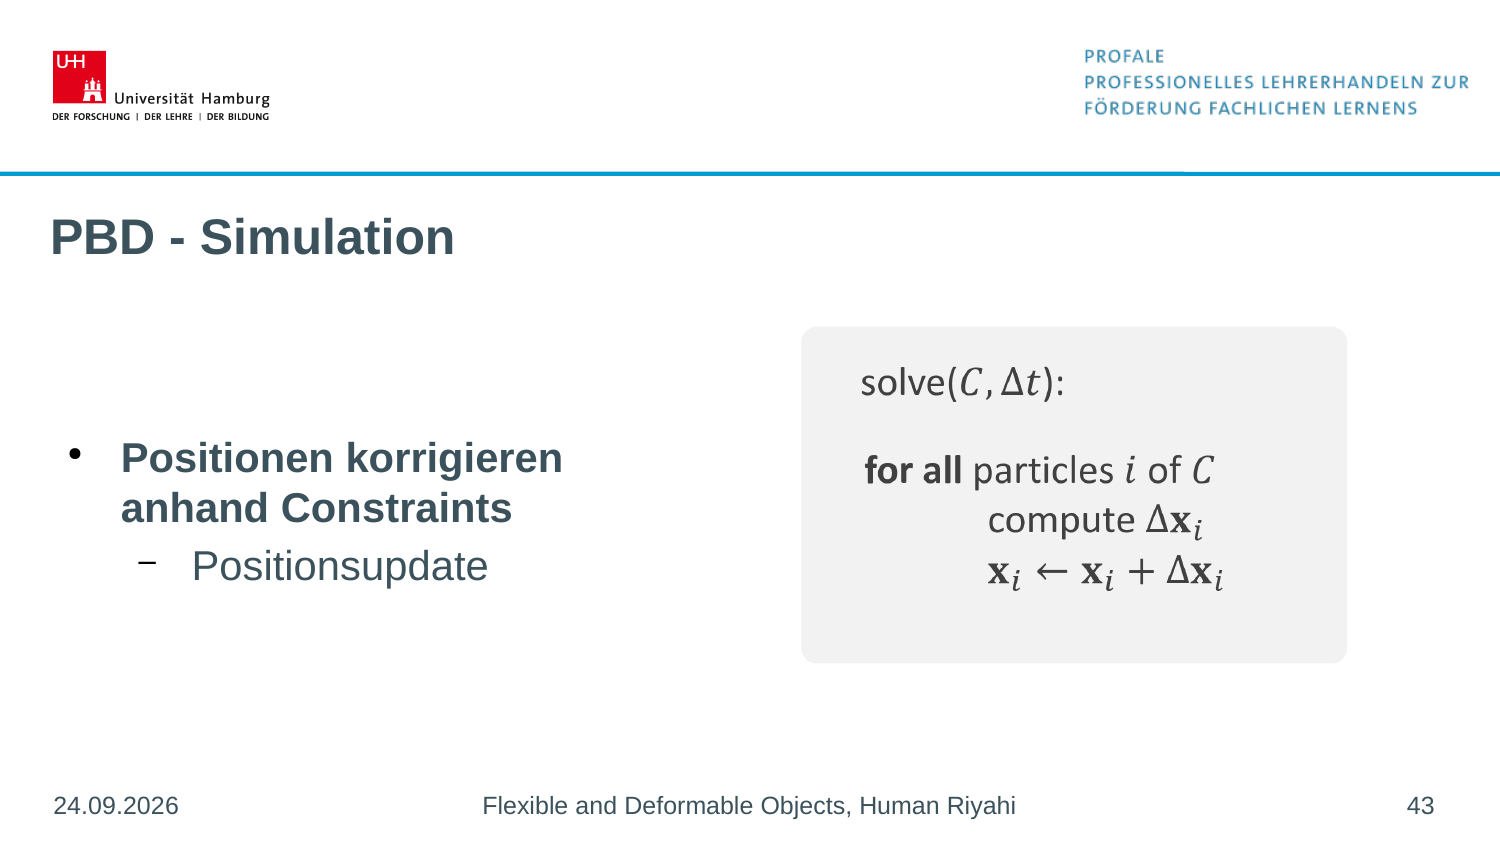

Quelle ist hier 10 minute physics von Matthias Müller (soft body videos)
Bild fehlt
# PBD - Simulation
Positionen korrigieren anhand Constraints
Positionsupdate
Flexible and Deformable Objects, Human Riyahi